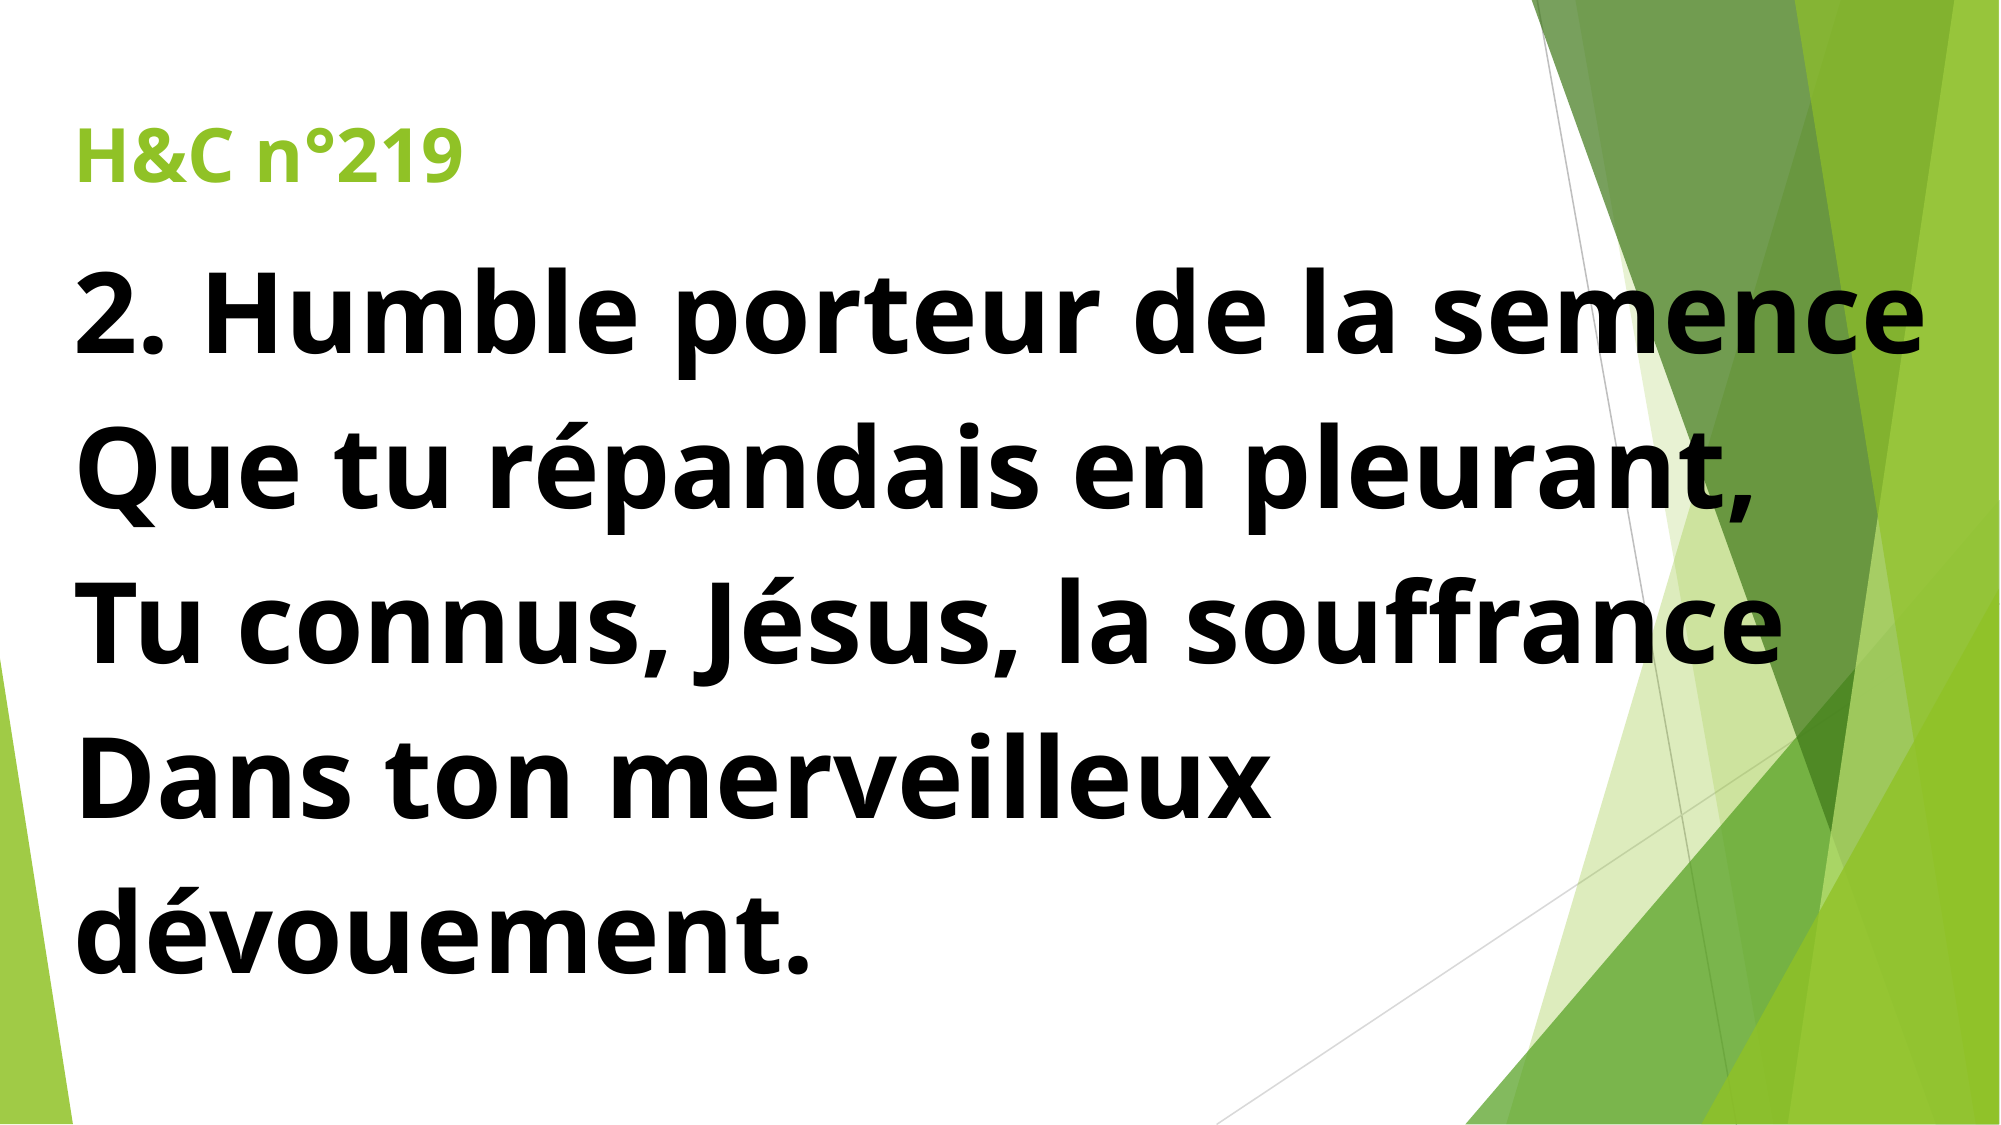

H&C n°219
2. Humble porteur de la semence
Que tu répandais en pleurant,
Tu connus, Jésus, la souffrance
Dans ton merveilleux dévouement.